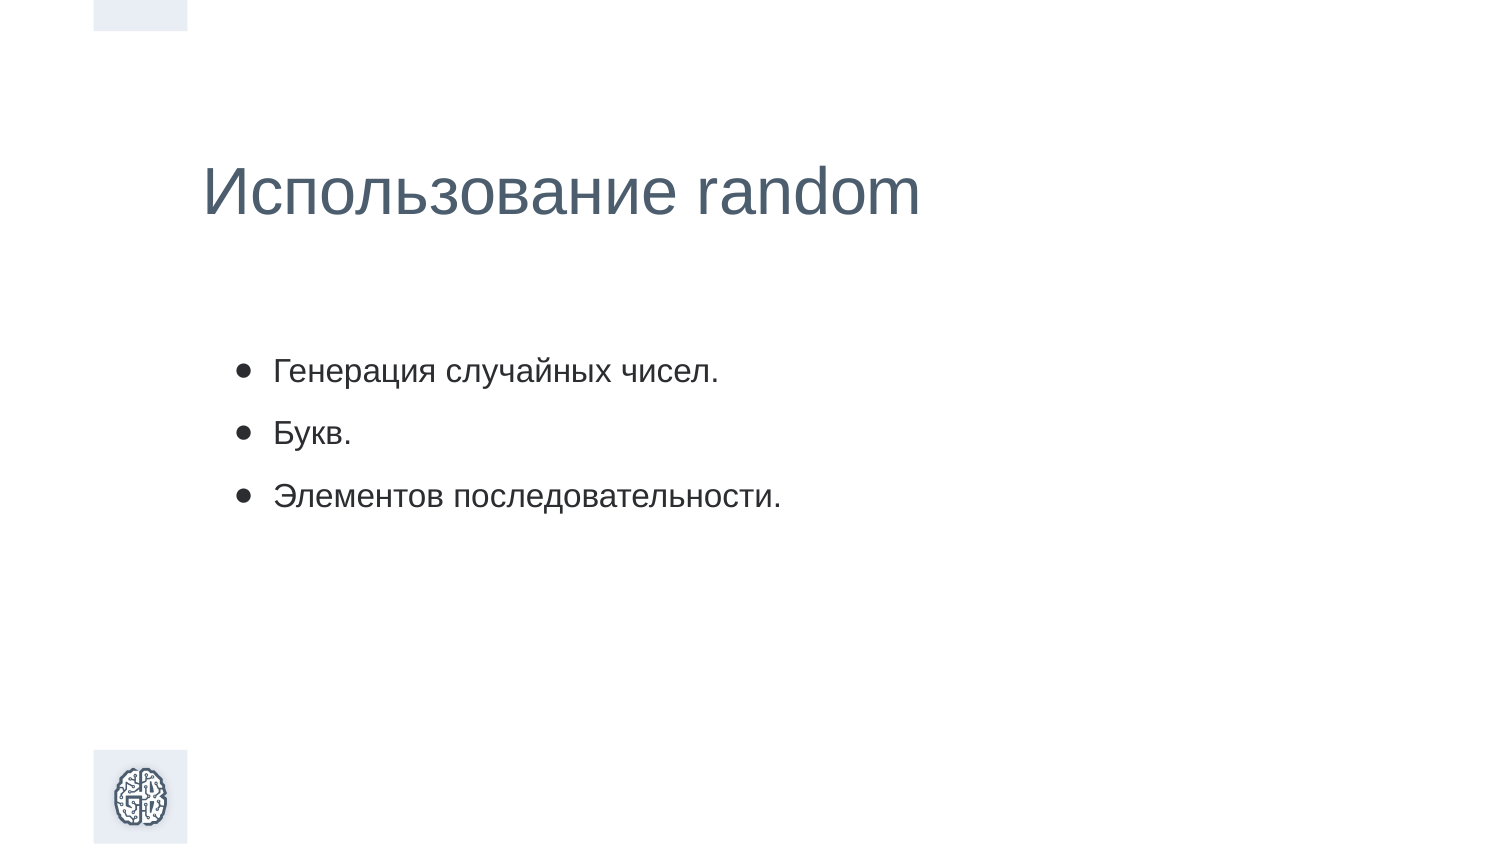

Использование random
Генерация случайных чисел.
Букв.
Элементов последовательности.